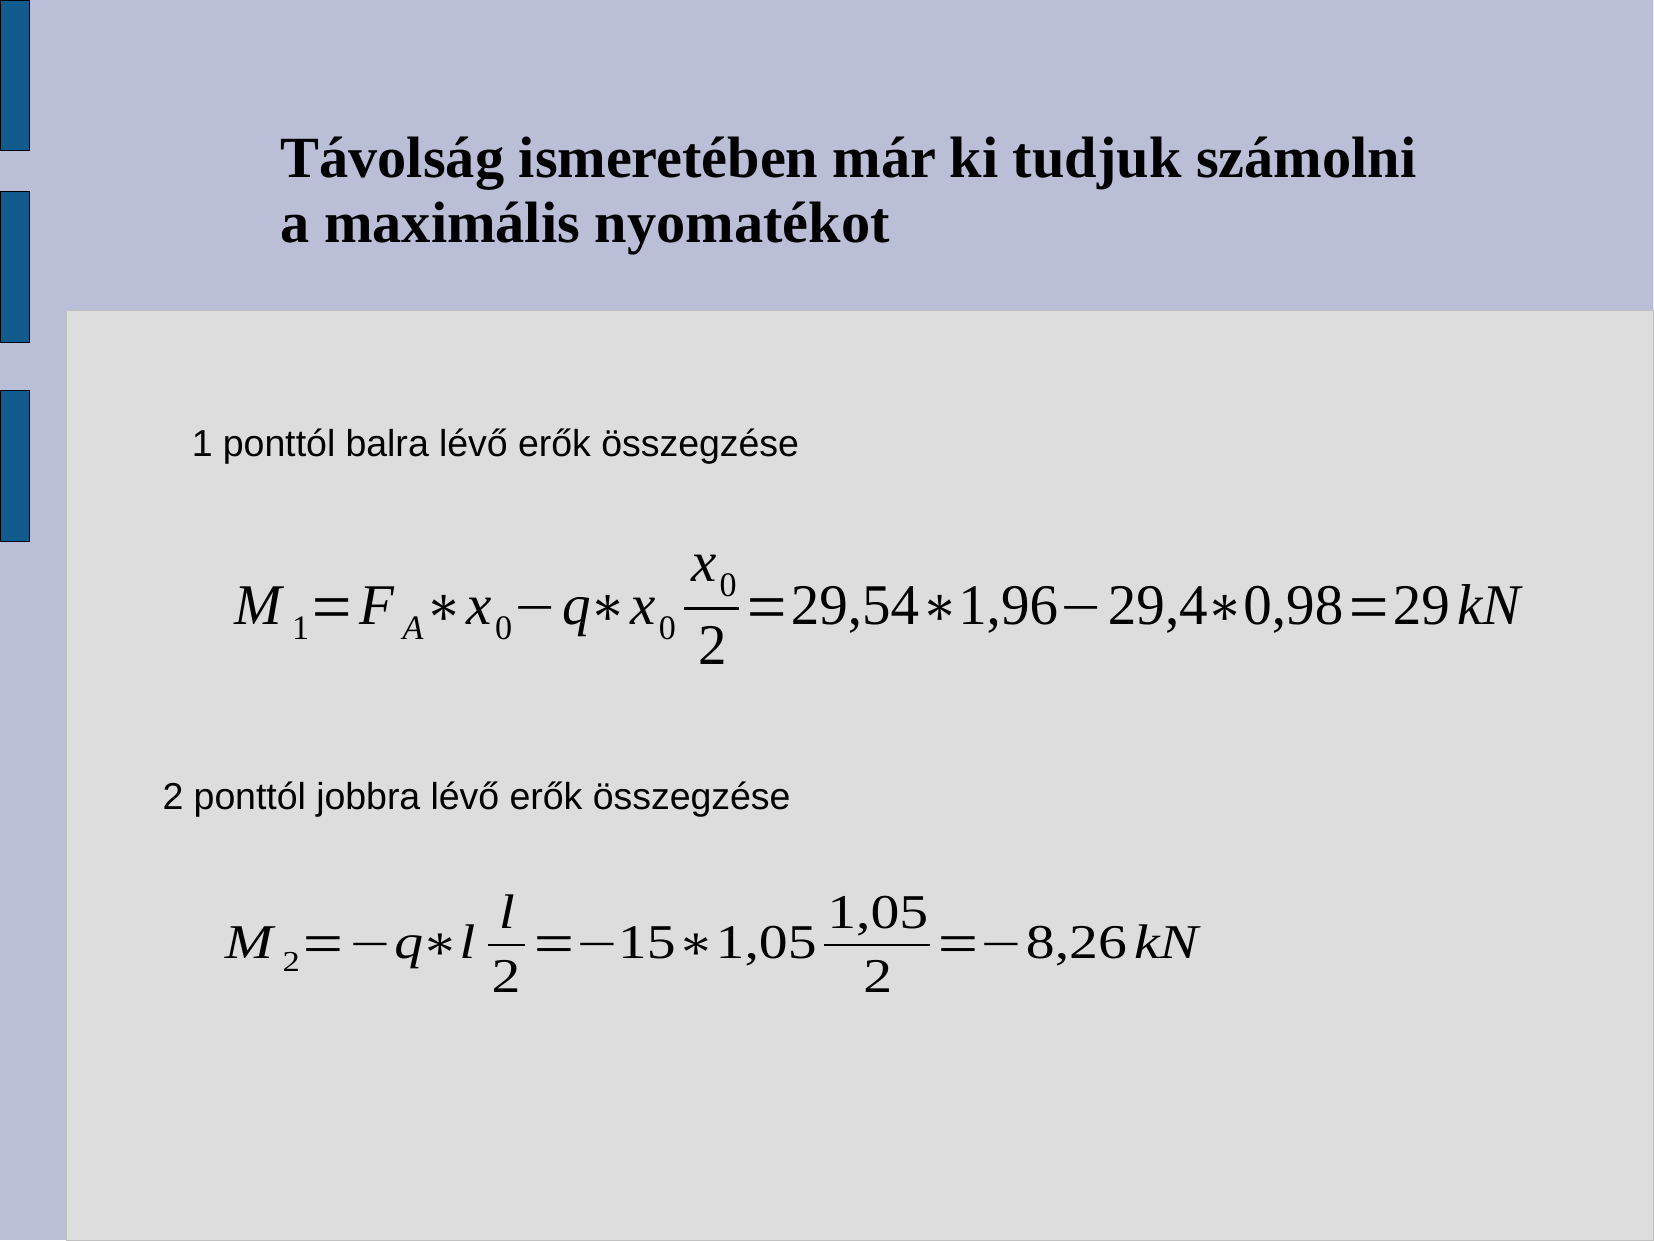

Távolság ismeretében már ki tudjuk számolni a maximális nyomatékot
1 ponttól balra lévő erők összegzése
2 ponttól jobbra lévő erők összegzése